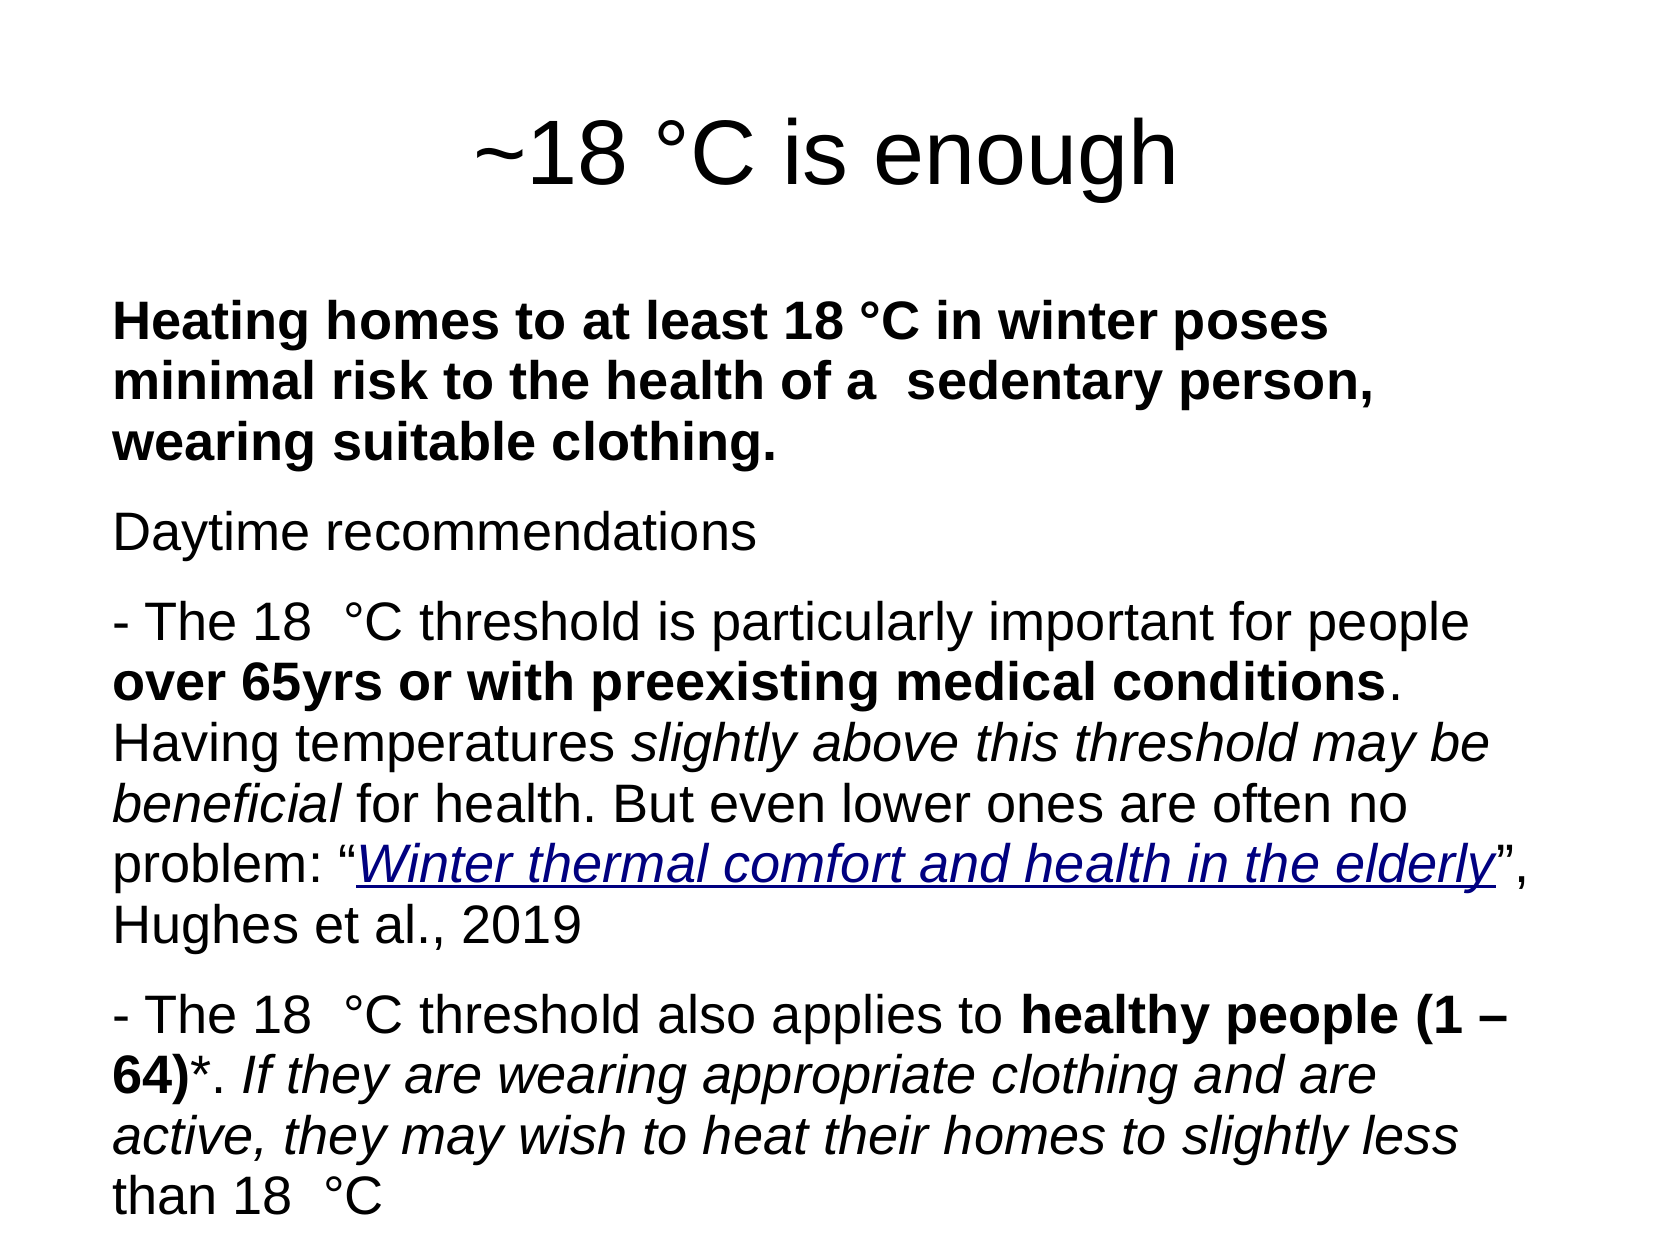

# ~18 °C is enough
Heating homes to at least 18 °C in winter poses minimal risk to the health of a  sedentary person, wearing suitable clothing.
Daytime recommendations
- The 18  °C threshold is particularly important for people over 65yrs or with preexisting medical conditions. Having temperatures slightly above this threshold may be beneficial for health. But even lower ones are often no problem: “Winter thermal comfort and health in the elderly”, Hughes et al., 2019
- The 18  °C threshold also applies to healthy people (1 – 64)*. If they are wearing appropriate clothing and are active, they may wish to heat their homes to slightly less than 18  °C